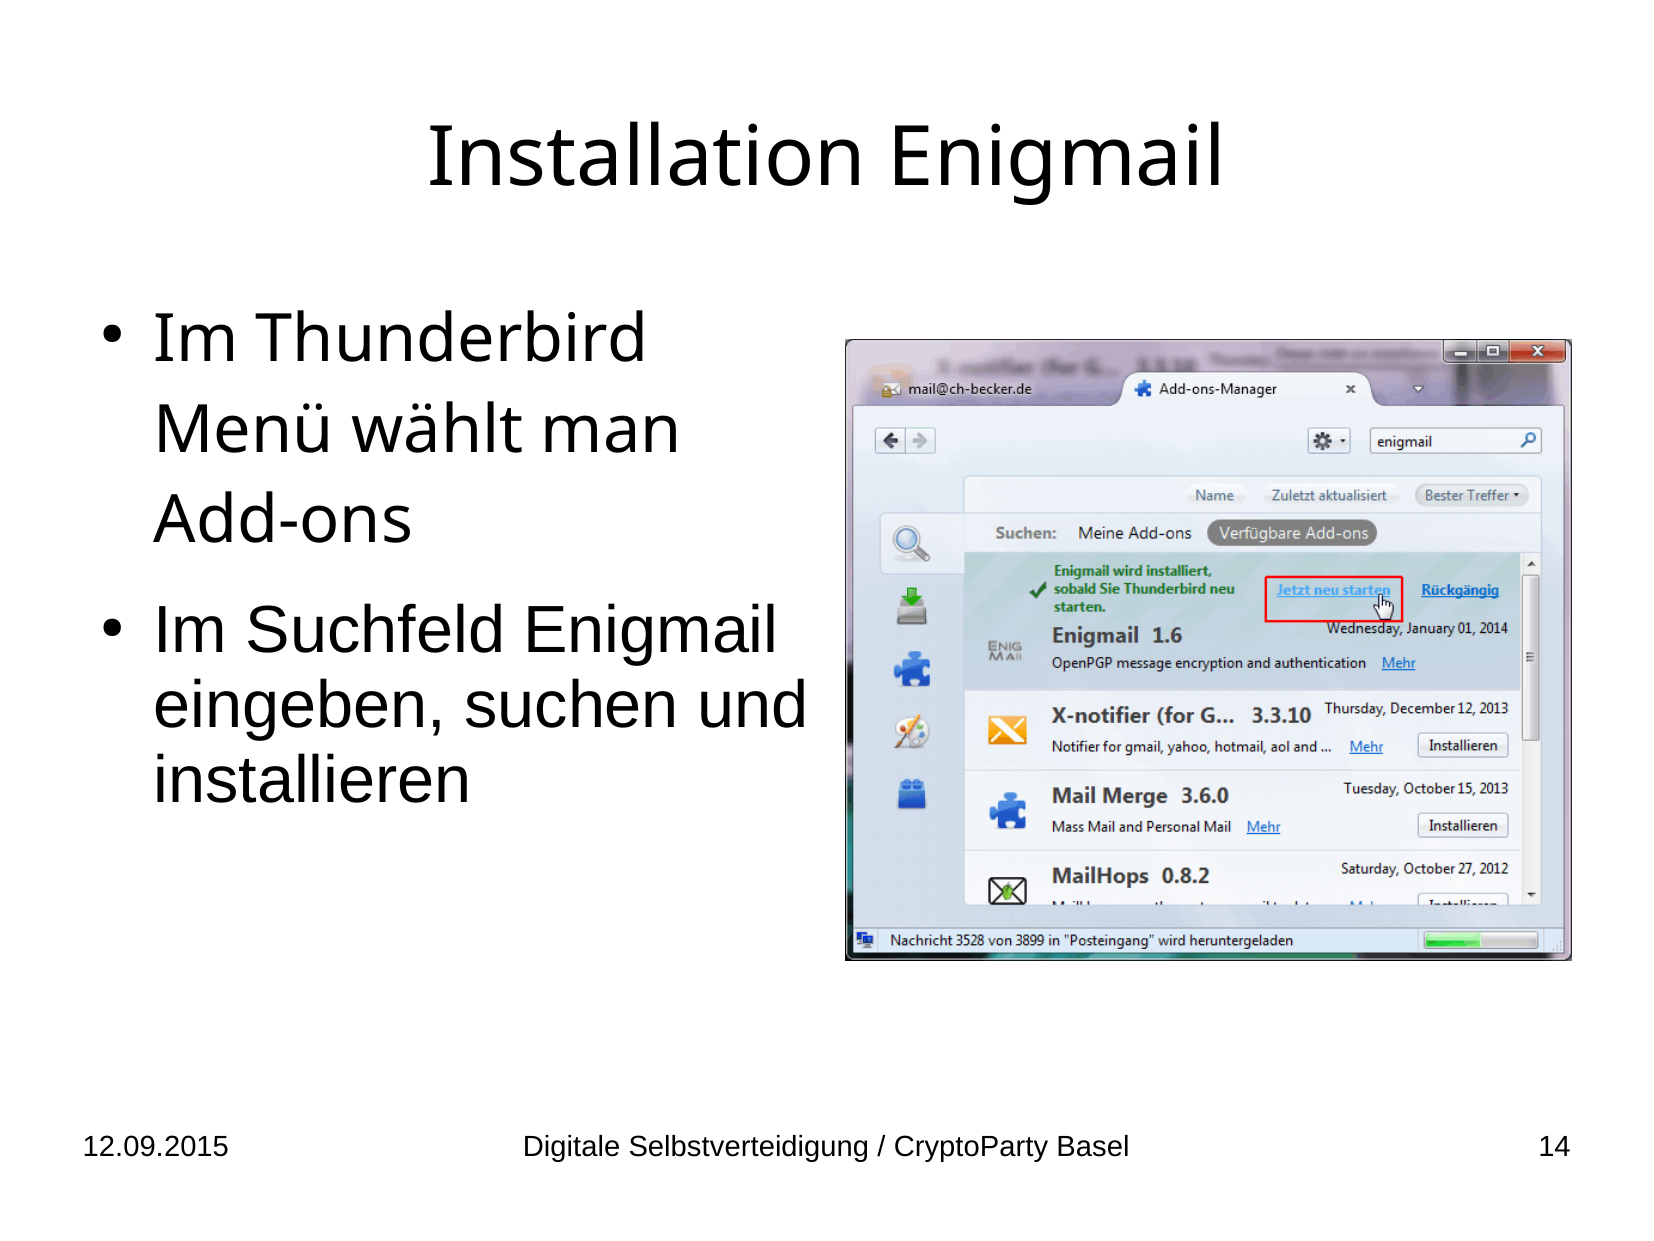

# Installation Enigmail
Im Thunderbird Menü wählt man Add-ons
Im Suchfeld Enigmail eingeben, suchen und installieren
12.09.2015
Digitale Selbstverteidigung / CryptoParty Basel
14